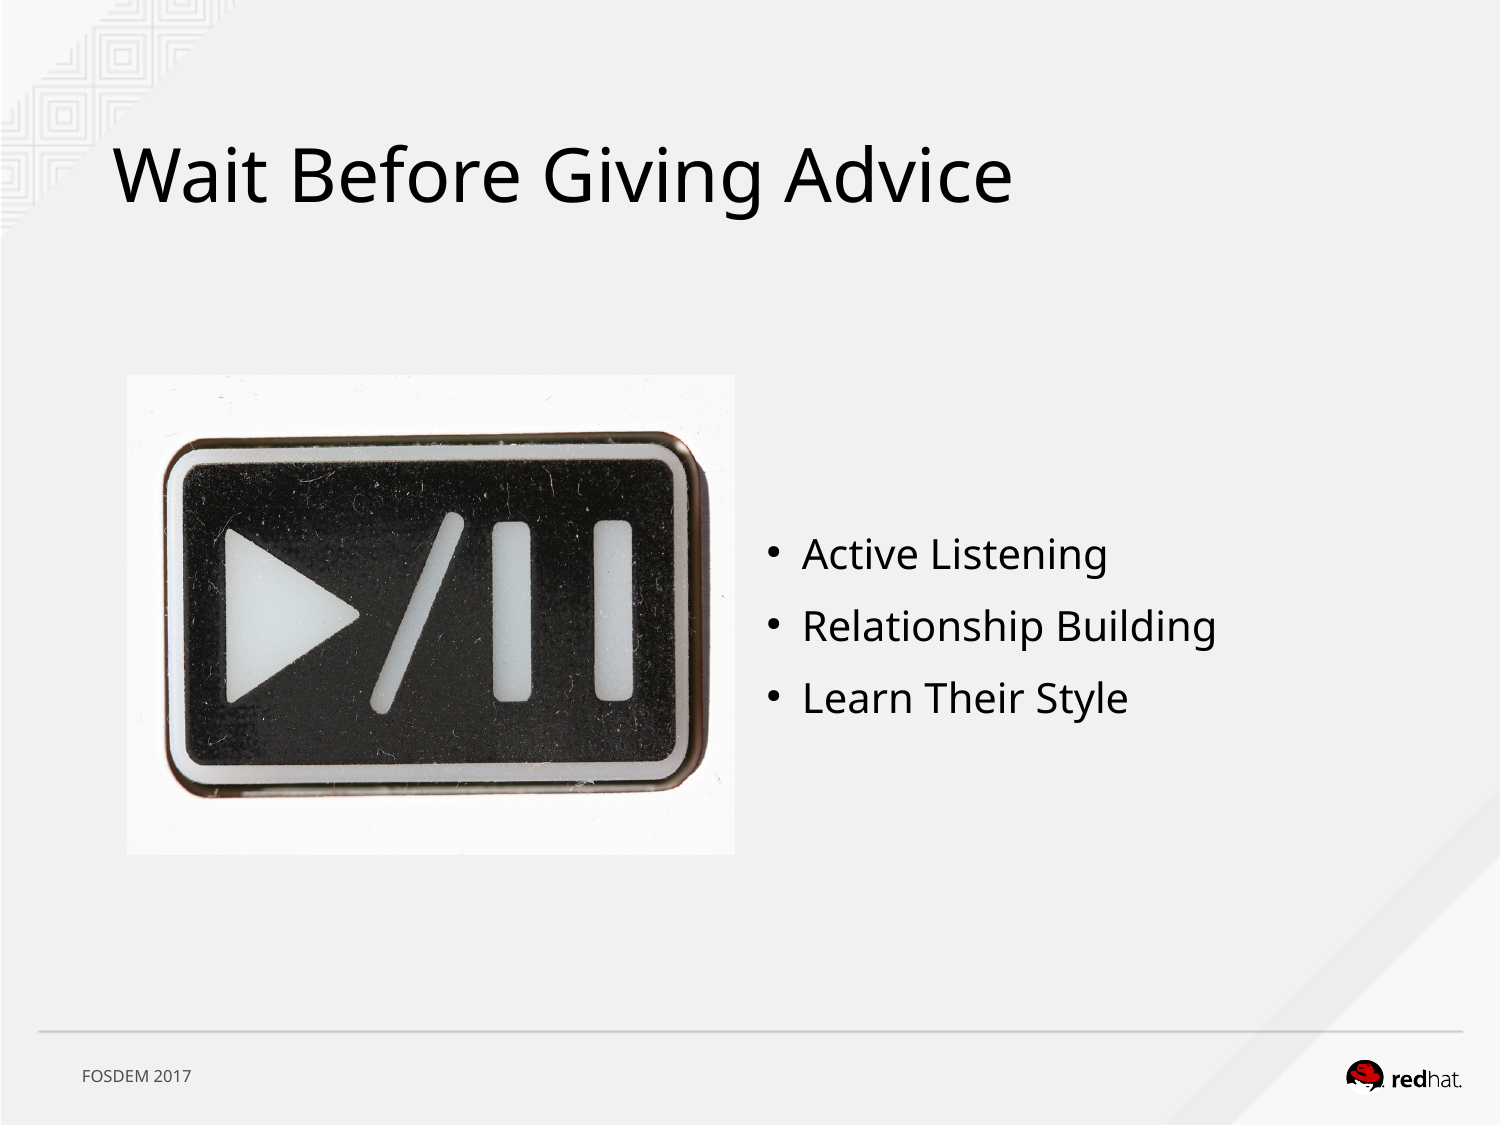

# Wait Before Giving Advice
Active Listening
Relationship Building
Learn Their Style
FOSDEM 2017